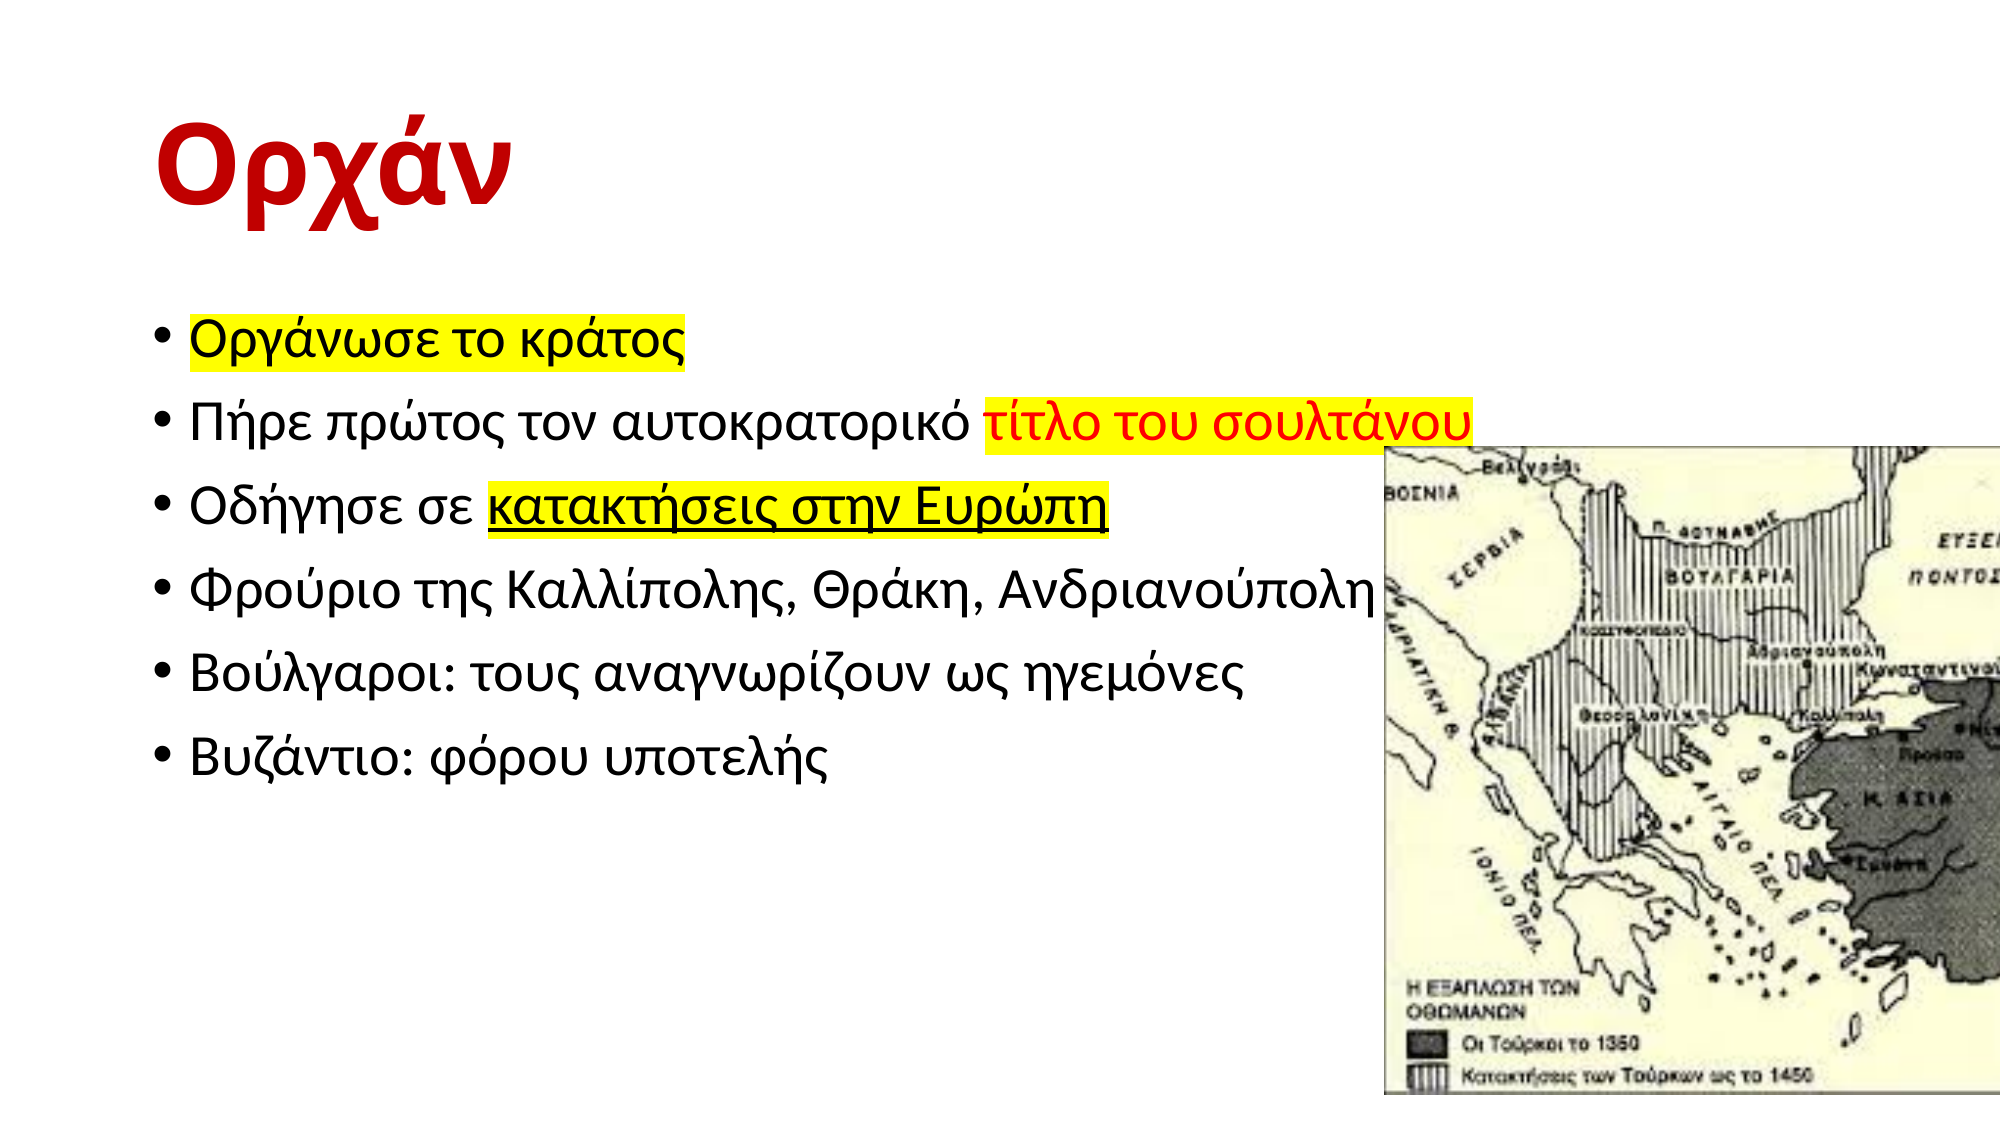

# Ορχάν
Οργάνωσε το κράτος
Πήρε πρώτος τον αυτοκρατορικό τίτλο του σουλτάνου
Οδήγησε σε κατακτήσεις στην Ευρώπη
Φρούριο της Καλλίπολης, Θράκη, Ανδριανούπολη
Βούλγαροι: τους αναγνωρίζουν ως ηγεμόνες
Βυζάντιο: φόρου υποτελής